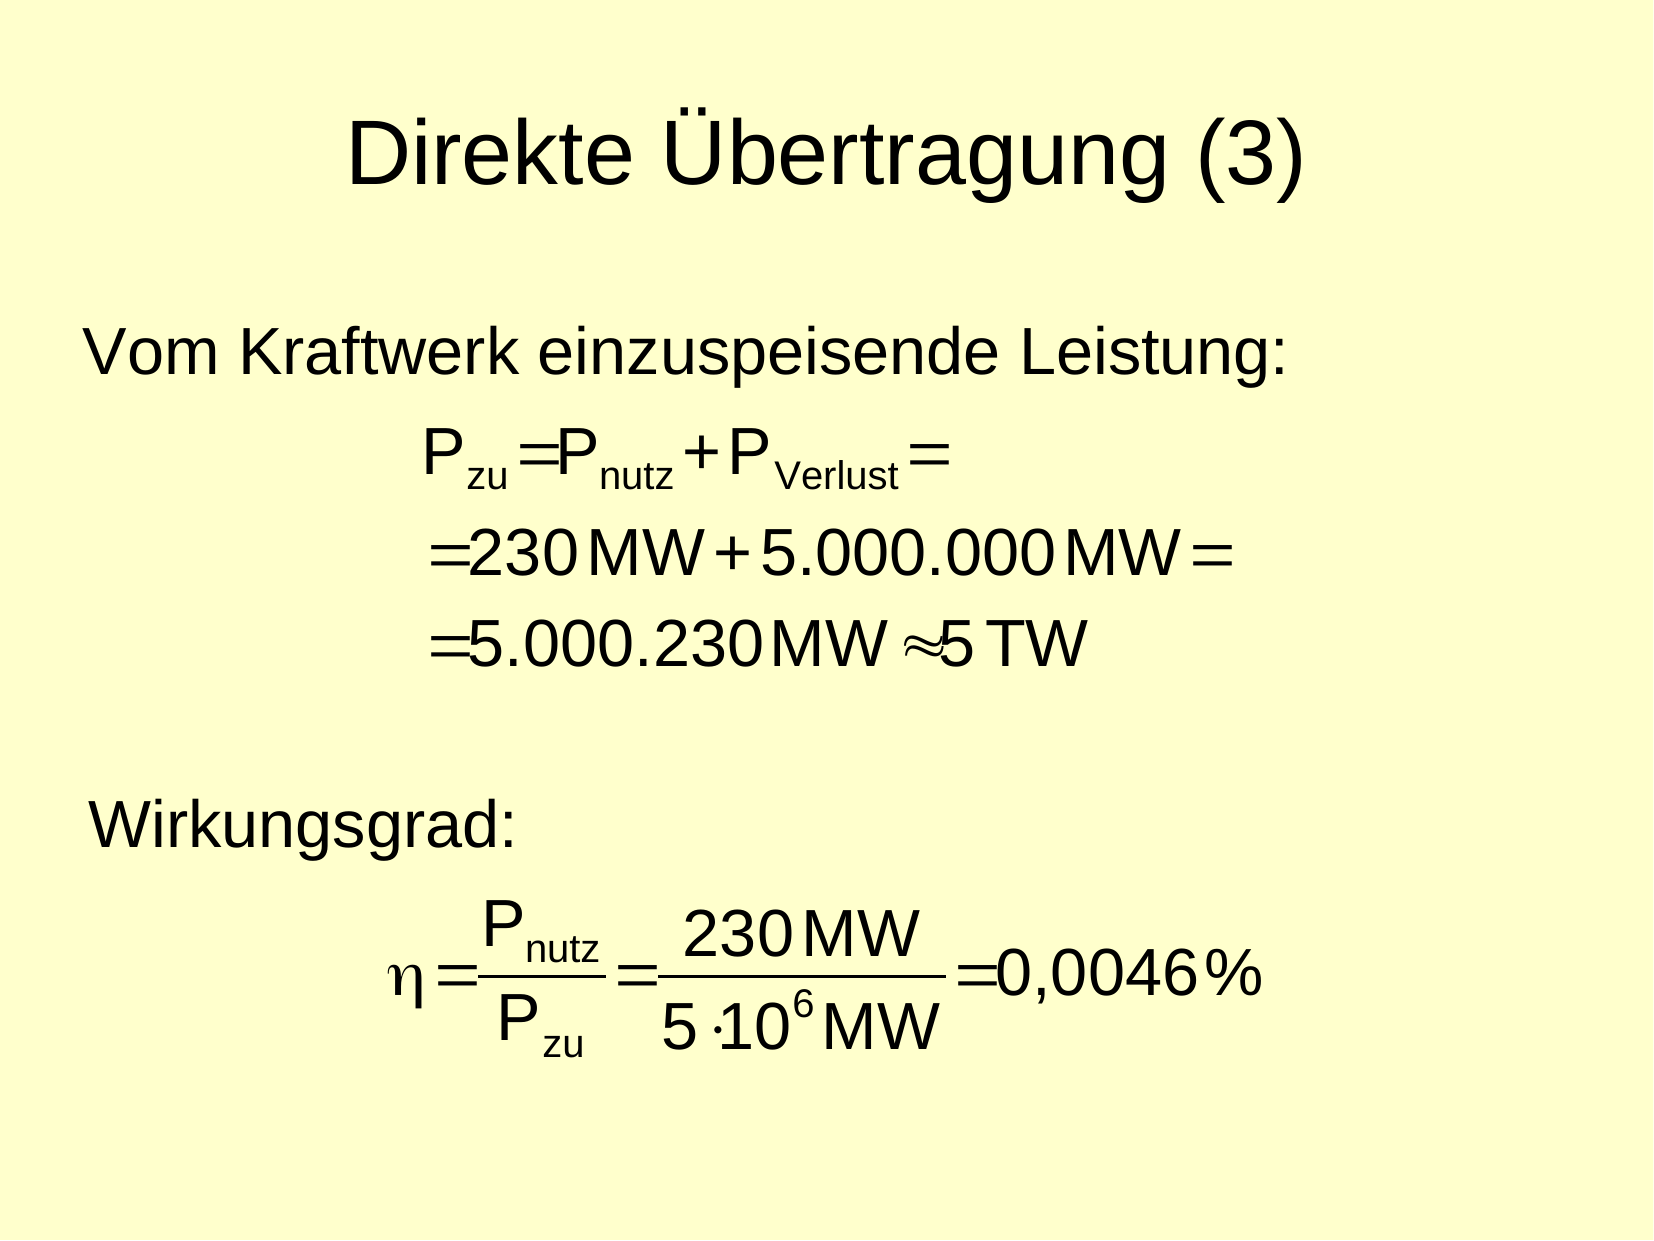

# Direkte Übertragung (3)
Vom Kraftwerk einzuspeisende Leistung:
Wirkungsgrad: